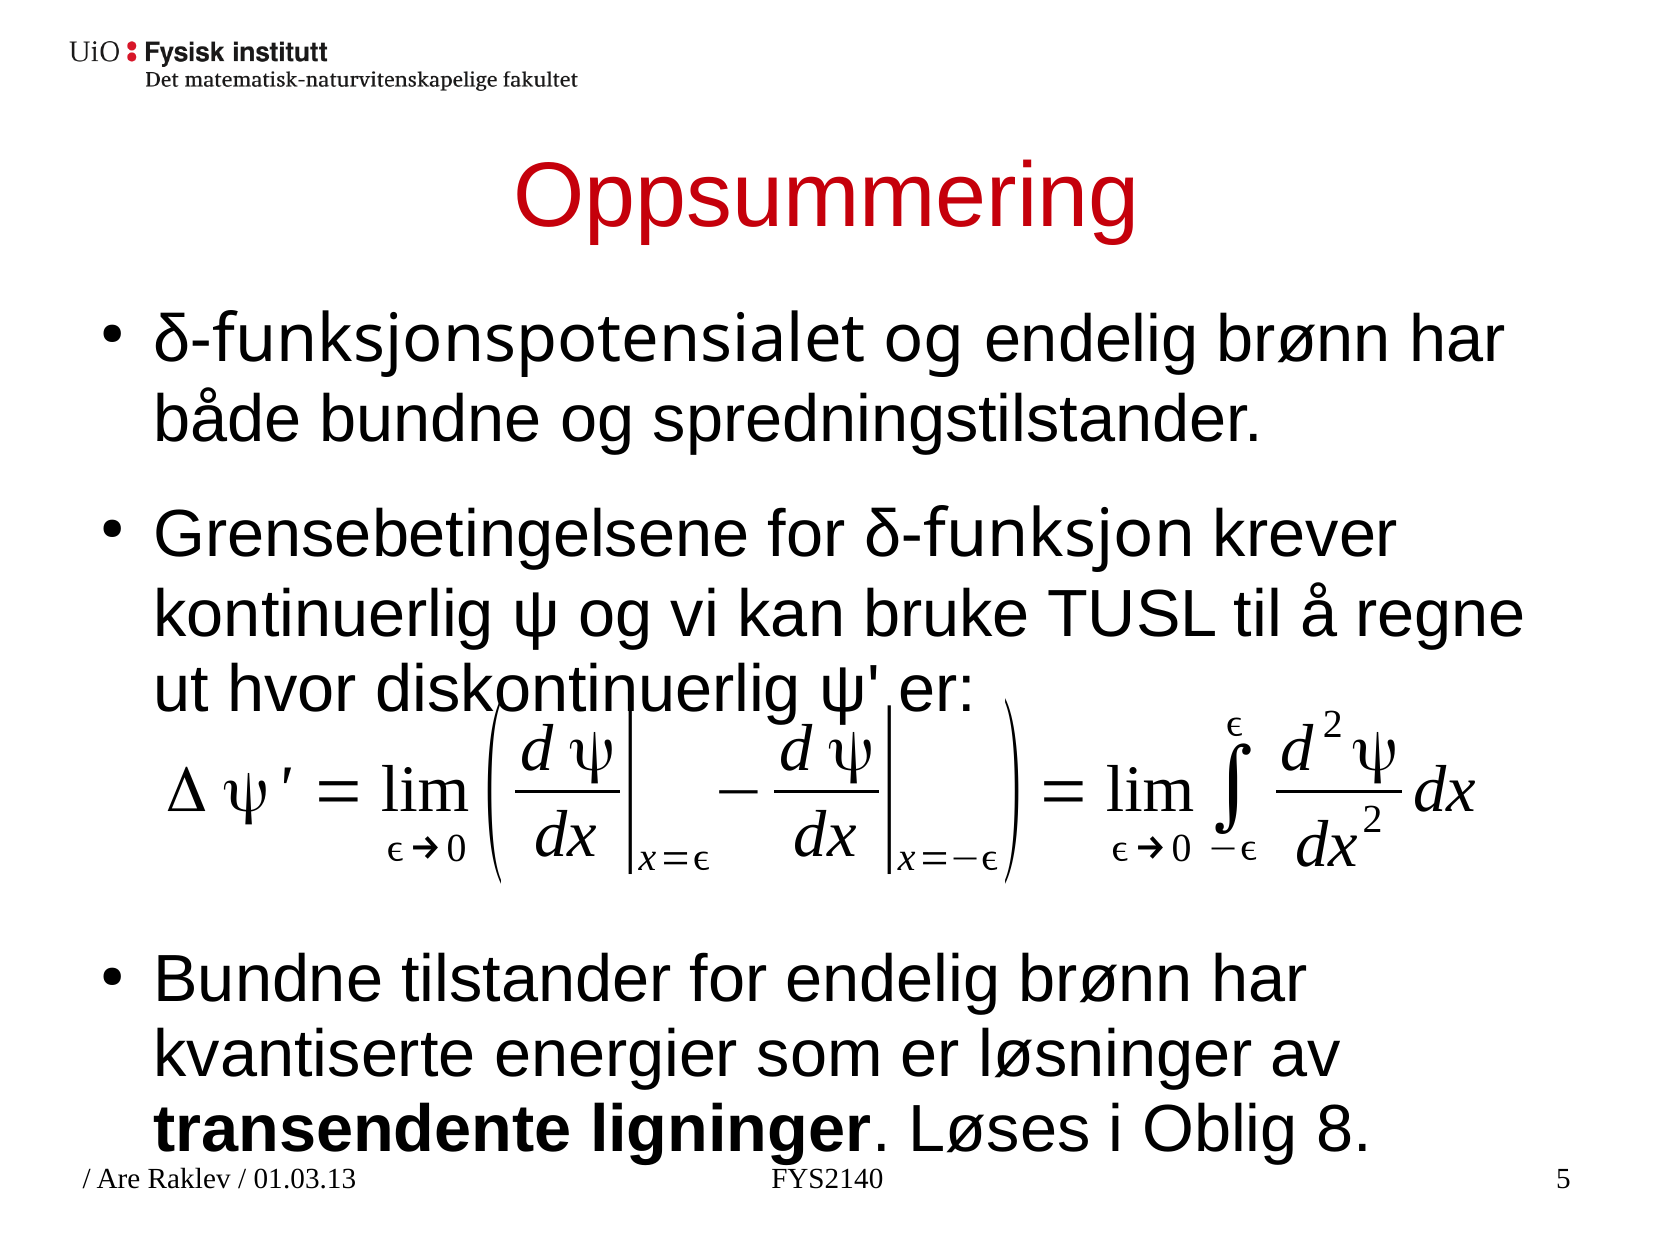

# Oppsummering
δ-funksjonspotensialet og endelig brønn har både bundne og spredningstilstander.
Grensebetingelsene for δ-funksjon krever kontinuerlig ψ og vi kan bruke TUSL til å regne ut hvor diskontinuerlig ψ' er:
Bundne tilstander for endelig brønn har kvantiserte energier som er løsninger av transendente ligninger. Løses i Oblig 8.
/ Are Raklev / 01.03.13
FYS2140
5